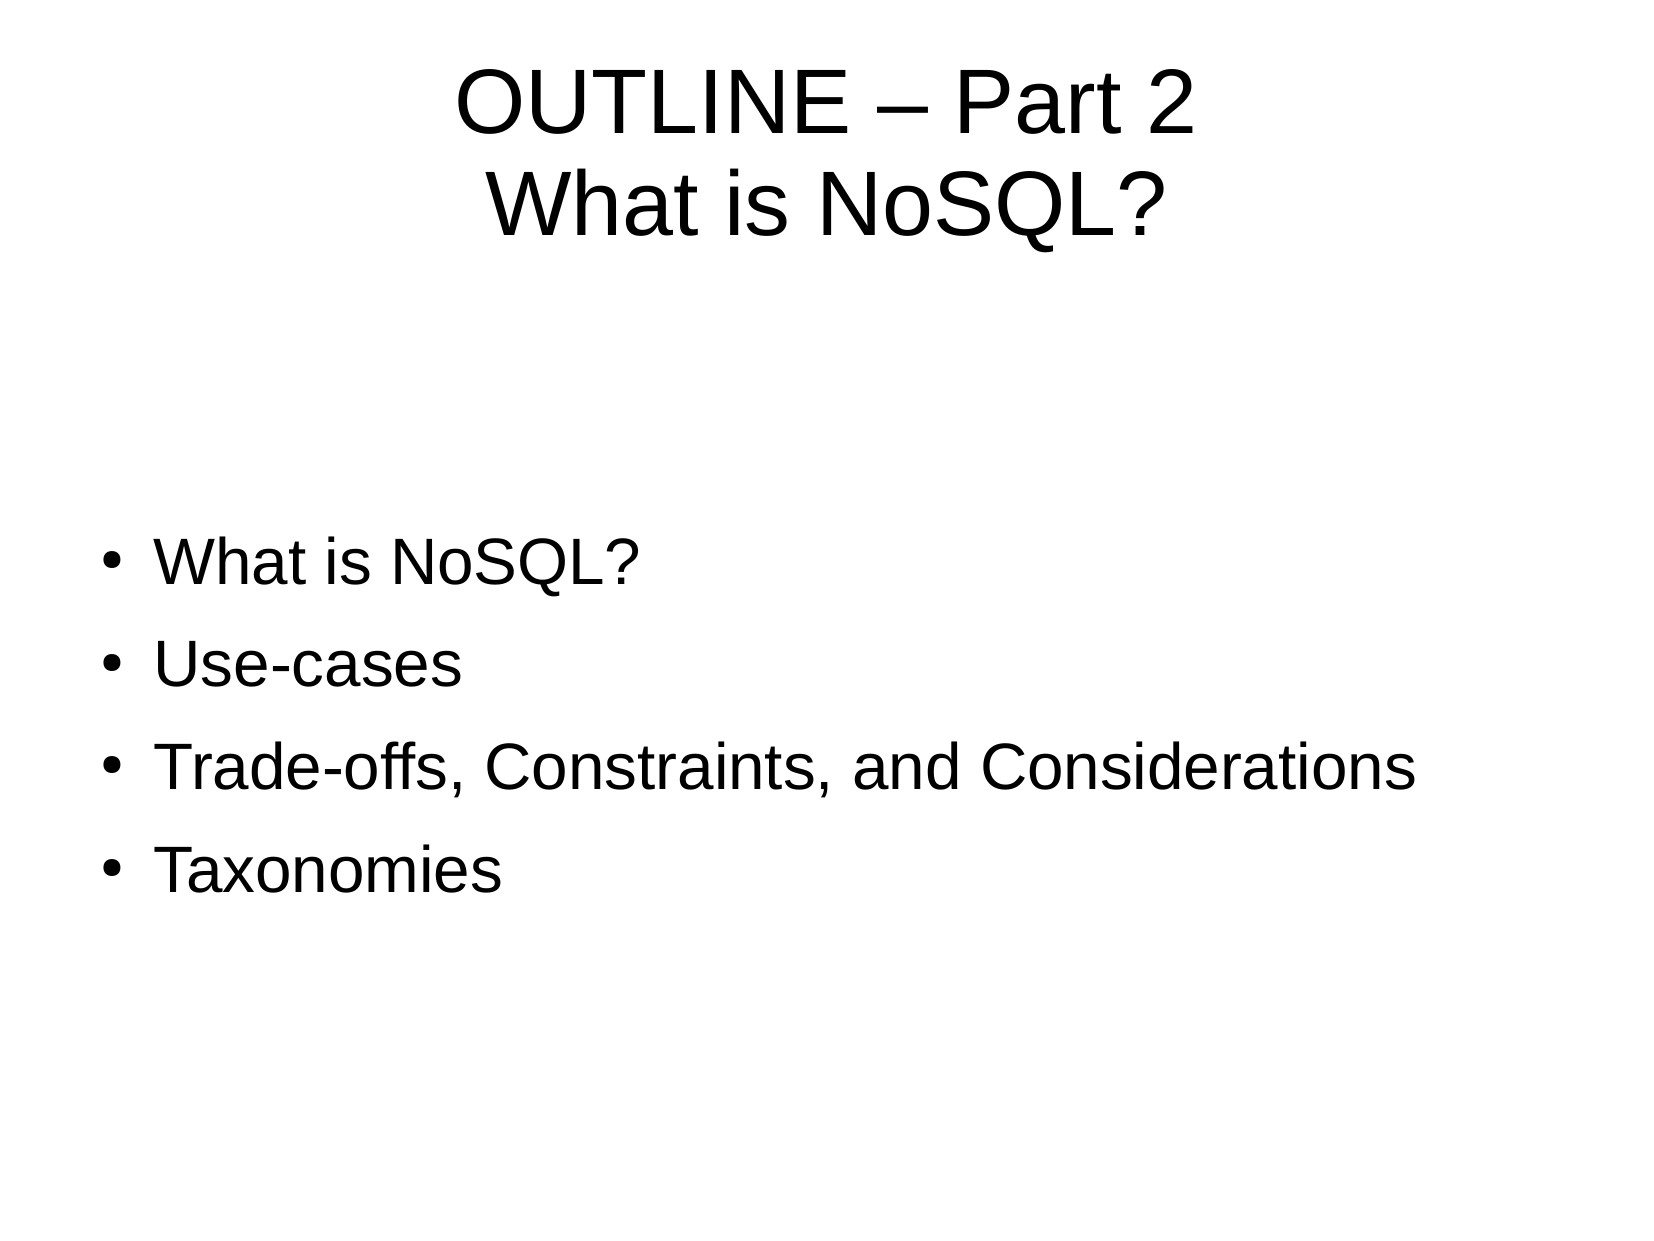

# OUTLINE – Part 2 What is NoSQL?
What is NoSQL?
Use-cases
Trade-offs, Constraints, and Considerations
Taxonomies